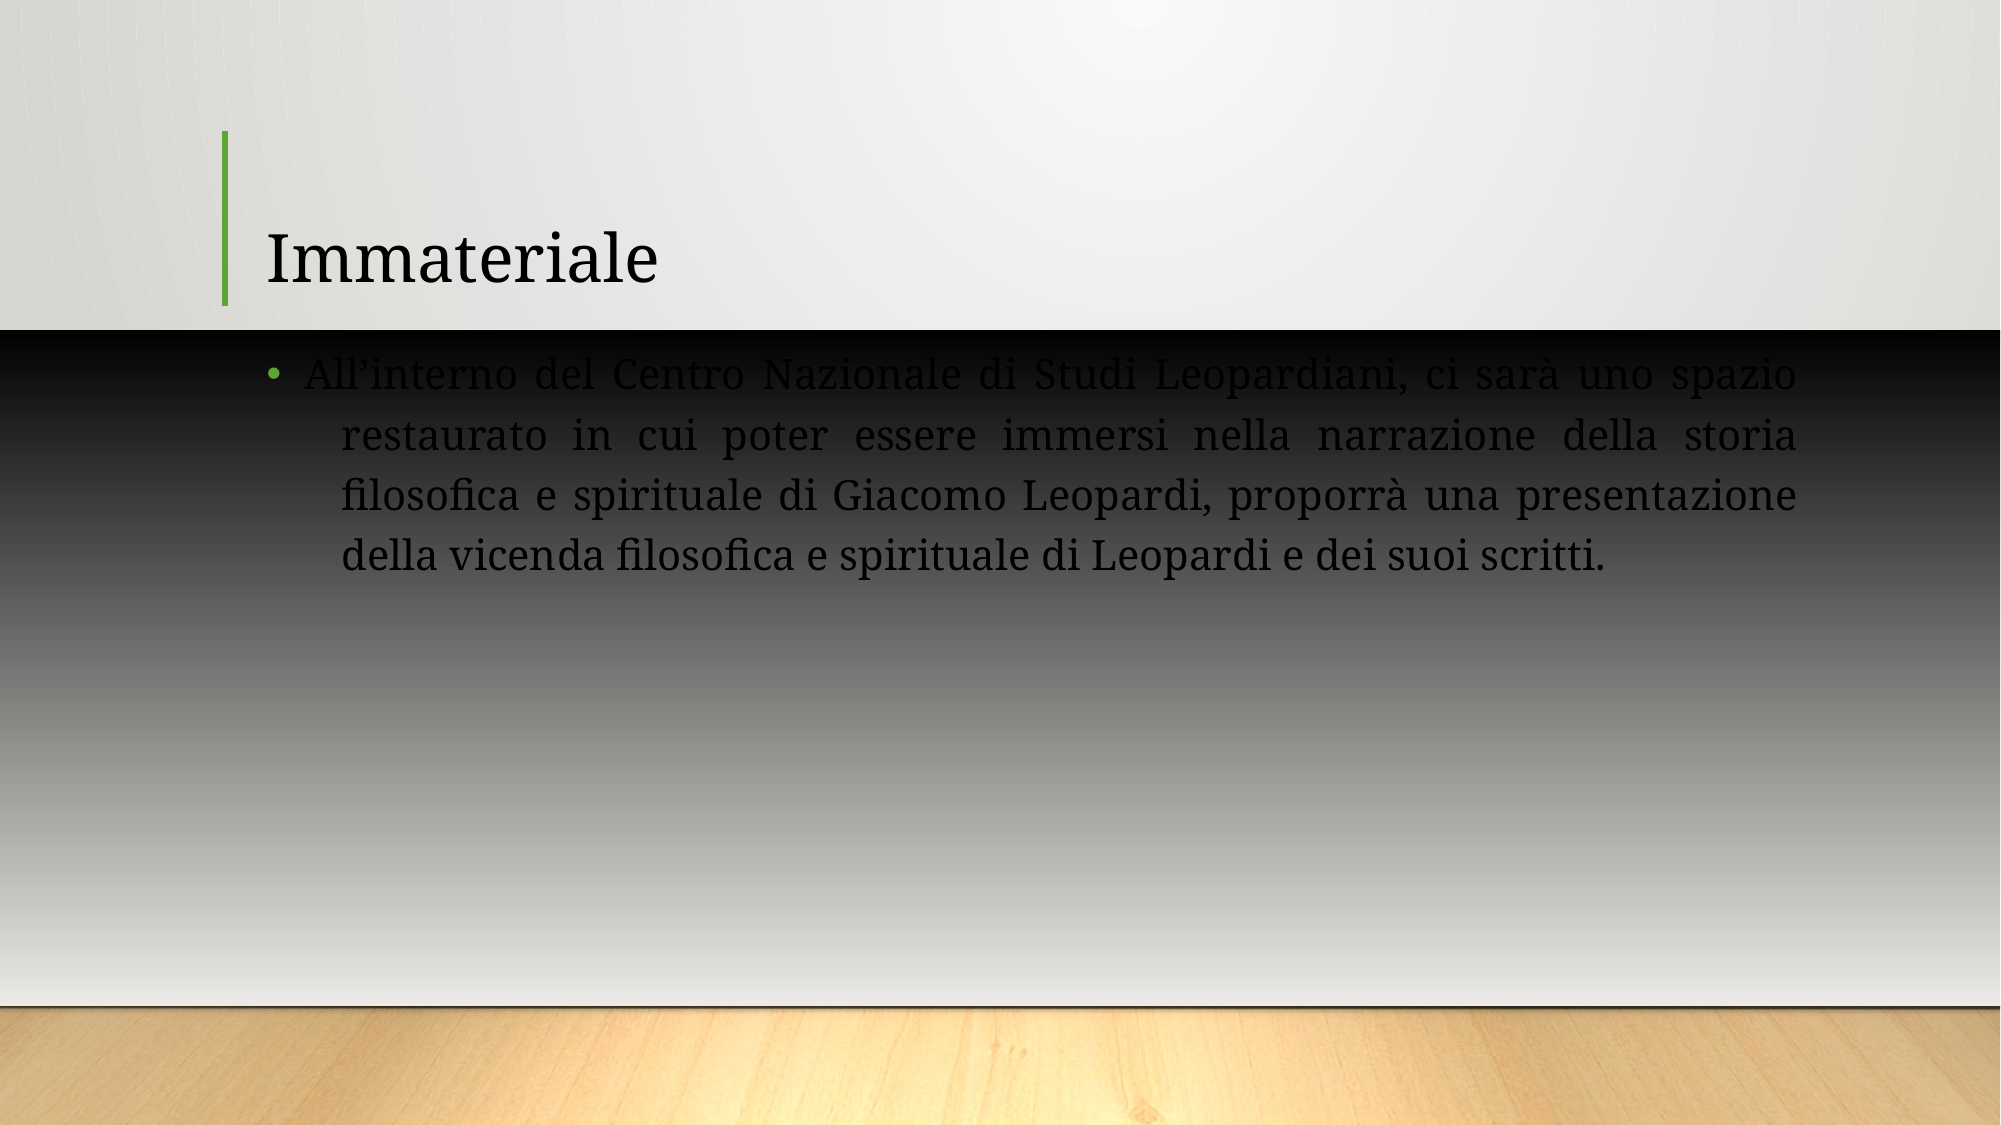

# Immateriale
All’interno del Centro Nazionale di Studi Leopardiani, ci sarà uno spazio restaurato in cui poter essere immersi nella narrazione della storia filosofica e spirituale di Giacomo Leopardi, proporrà una presentazione della vicenda filosofica e spirituale di Leopardi e dei suoi scritti.